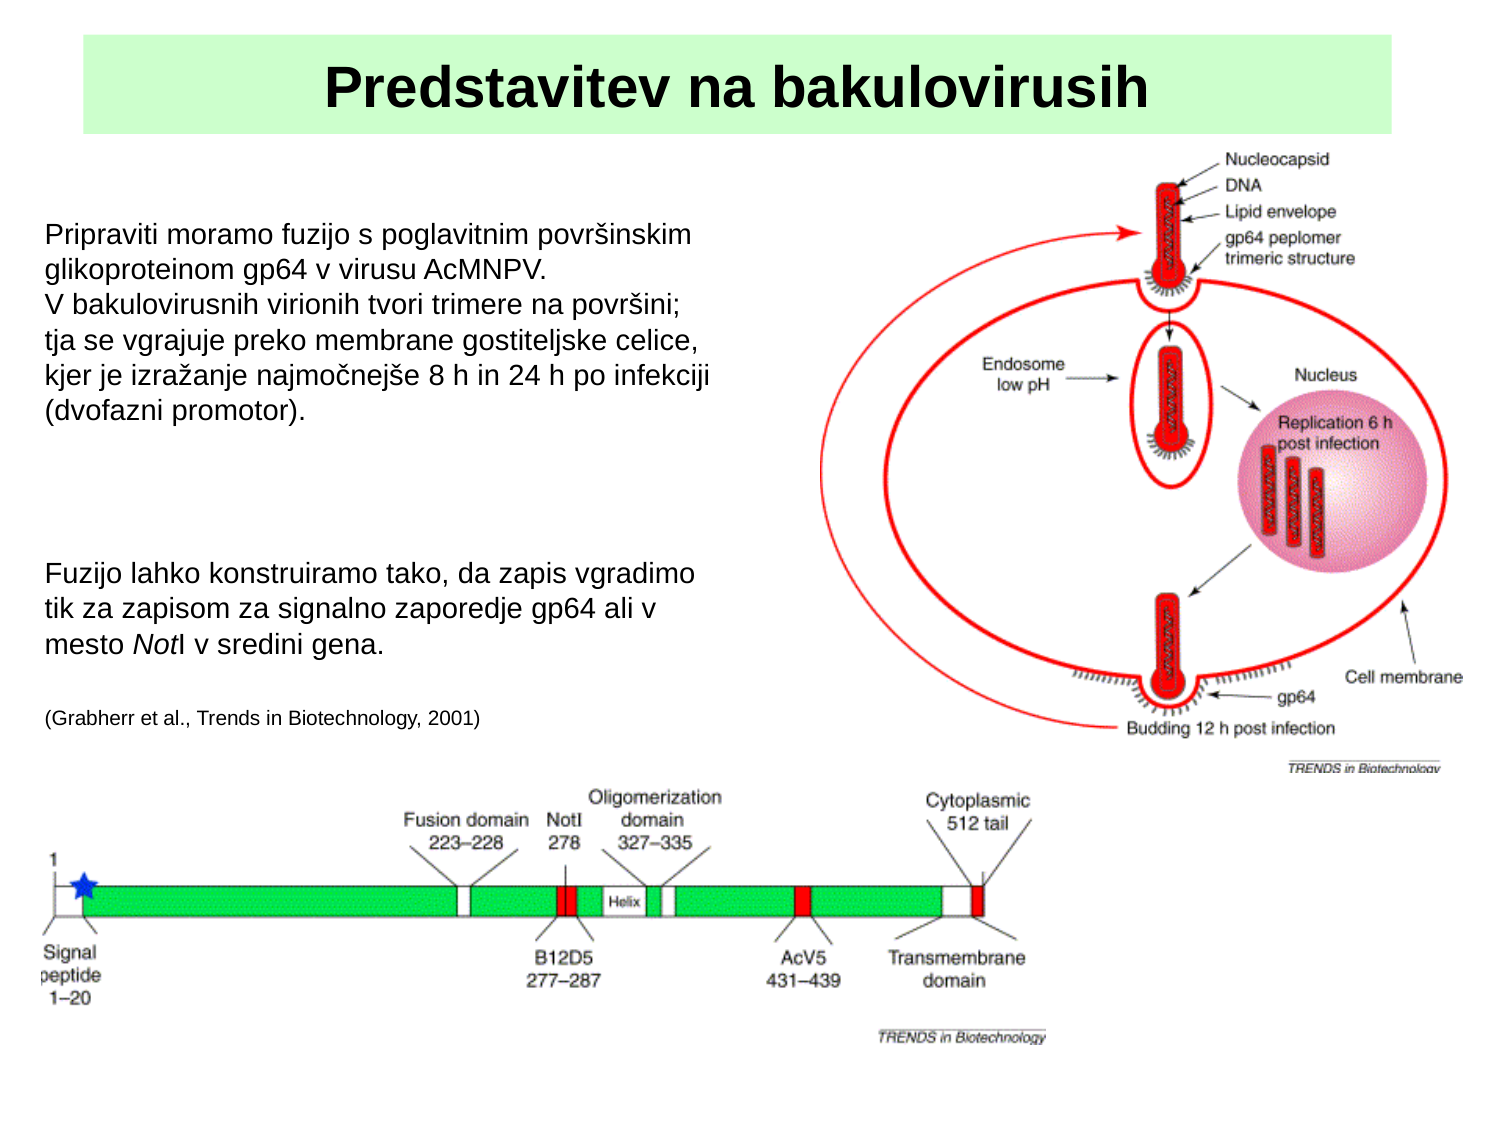

# Predstavitev na bakulovirusih
Pripraviti moramo fuzijo s poglavitnim površinskim
glikoproteinom gp64 v virusu AcMNPV.
V bakulovirusnih virionih tvori trimere na površini;
tja se vgrajuje preko membrane gostiteljske celice,
kjer je izražanje najmočnejše 8 h in 24 h po infekciji
(dvofazni promotor).
Fuzijo lahko konstruiramo tako, da zapis vgradimo
tik za zapisom za signalno zaporedje gp64 ali v
mesto NotI v sredini gena.
(Grabherr et al., Trends in Biotechnology, 2001)